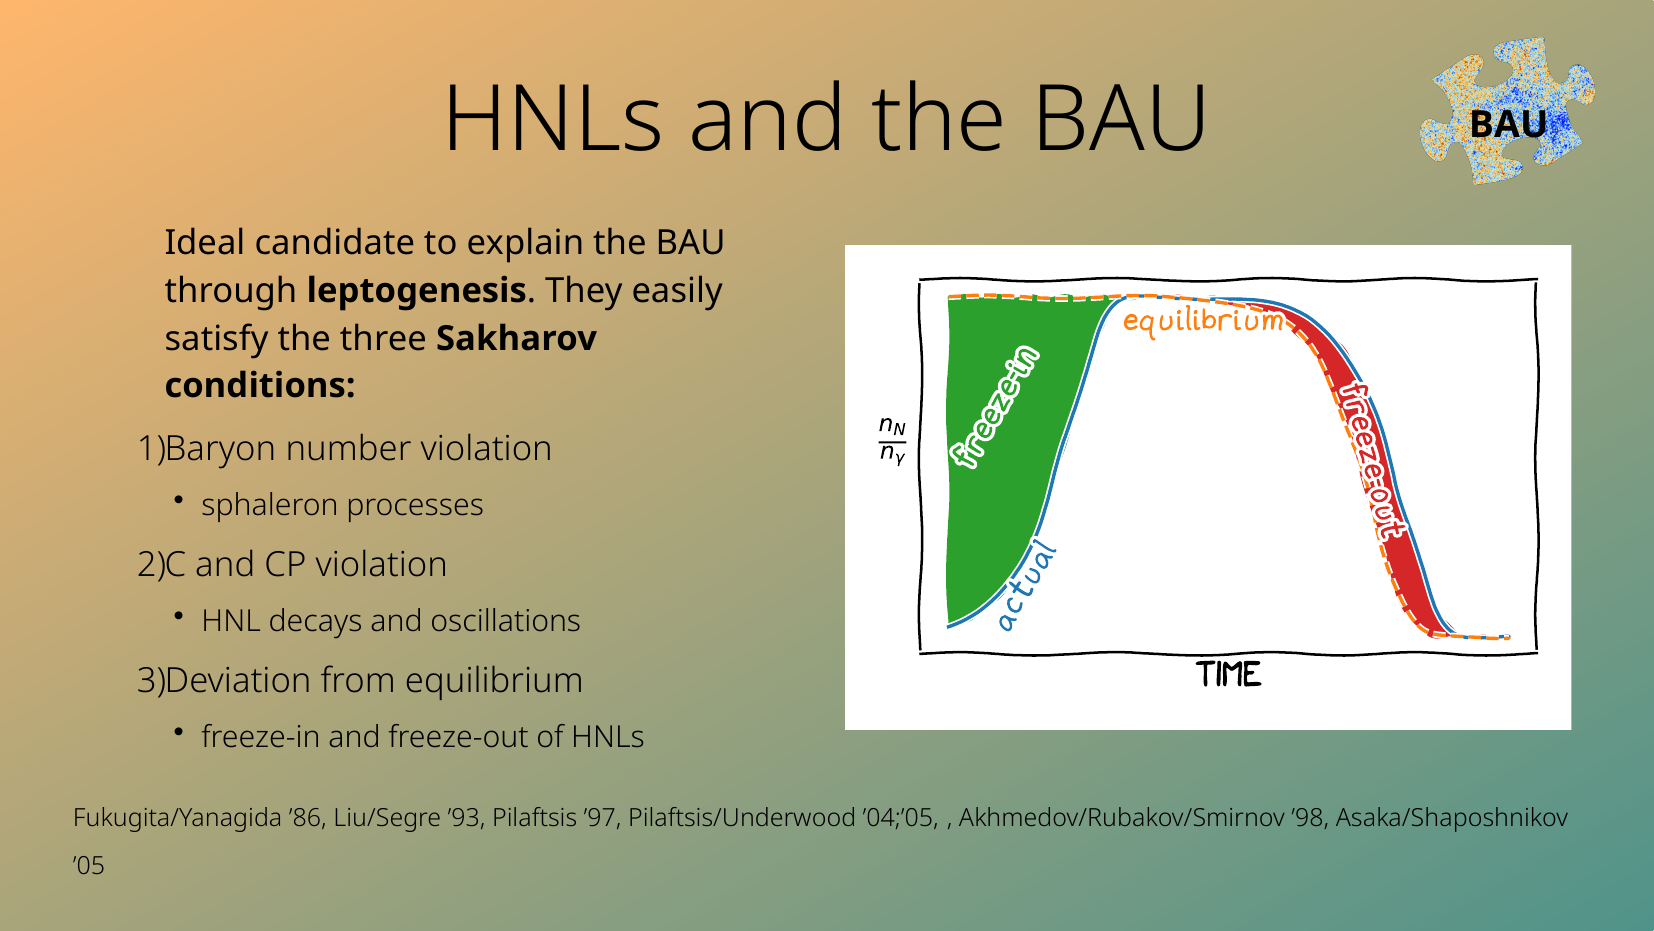

# HNLs and the BAU
BAU
Ideal candidate to explain the BAU through leptogenesis. They easily satisfy the three Sakharov conditions:
Baryon number violation
sphaleron processes
C and CP violation
HNL decays and oscillations
Deviation from equilibrium
freeze-in and freeze-out of HNLs
Fukugita/Yanagida ’86, Liu/Segre ’93, Pilaftsis ’97, Pilaftsis/Underwood ’04;’05, , Akhmedov/Rubakov/Smirnov ’98, Asaka/Shaposhnikov ’05